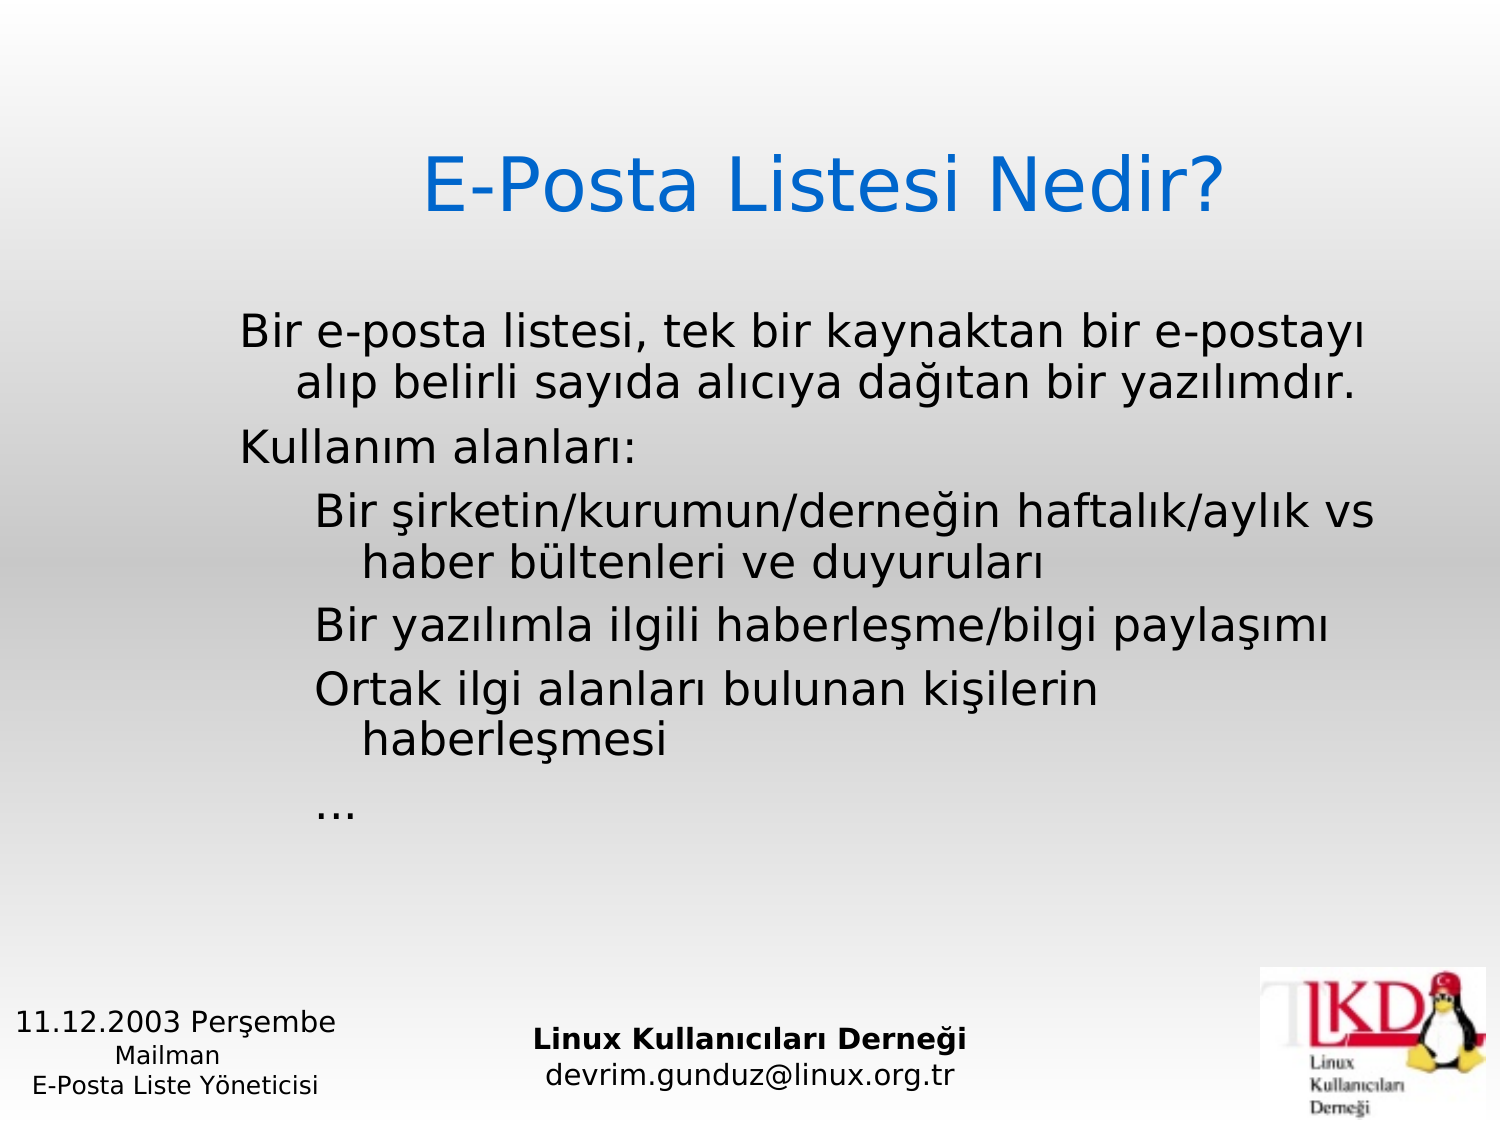

# E-Posta Listesi Nedir?
Bir e-posta listesi, tek bir kaynaktan bir e-postayı alıp belirli sayıda alıcıya dağıtan bir yazılımdır.
Kullanım alanları:
Bir şirketin/kurumun/derneğin haftalık/aylık vs haber bültenleri ve duyuruları
Bir yazılımla ilgili haberleşme/bilgi paylaşımı
Ortak ilgi alanları bulunan kişilerin haberleşmesi
...